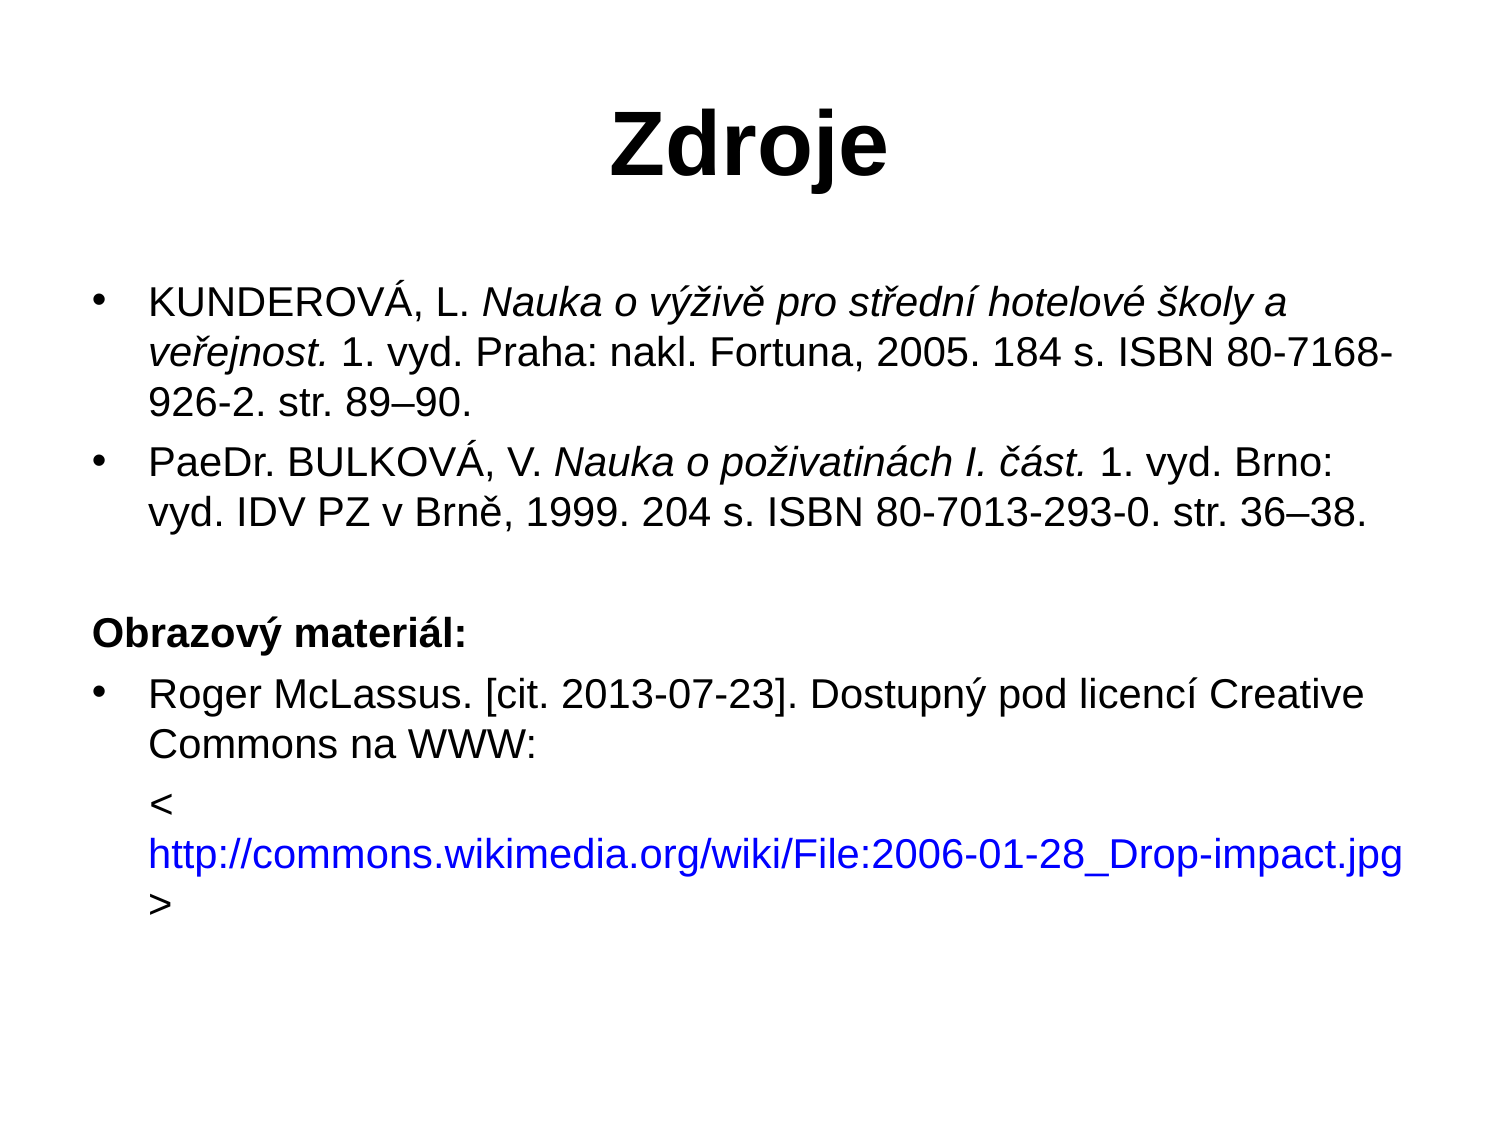

Zdroje
# KUNDEROVÁ, L. Nauka o výživě pro střední hotelové školy a veřejnost. 1. vyd. Praha: nakl. Fortuna, 2005. 184 s. ISBN 80-7168-926-2. str. 89–90.
PaeDr. BULKOVÁ, V. Nauka o poživatinách I. část. 1. vyd. Brno: vyd. IDV PZ v Brně, 1999. 204 s. ISBN 80-7013-293-0. str. 36–38.
Obrazový materiál:
Roger McLassus. [cit. 2013-07-23]. Dostupný pod licencí Creative Commons na WWW:
 <http://commons.wikimedia.org/wiki/File:2006-01-28_Drop-impact.jpg>